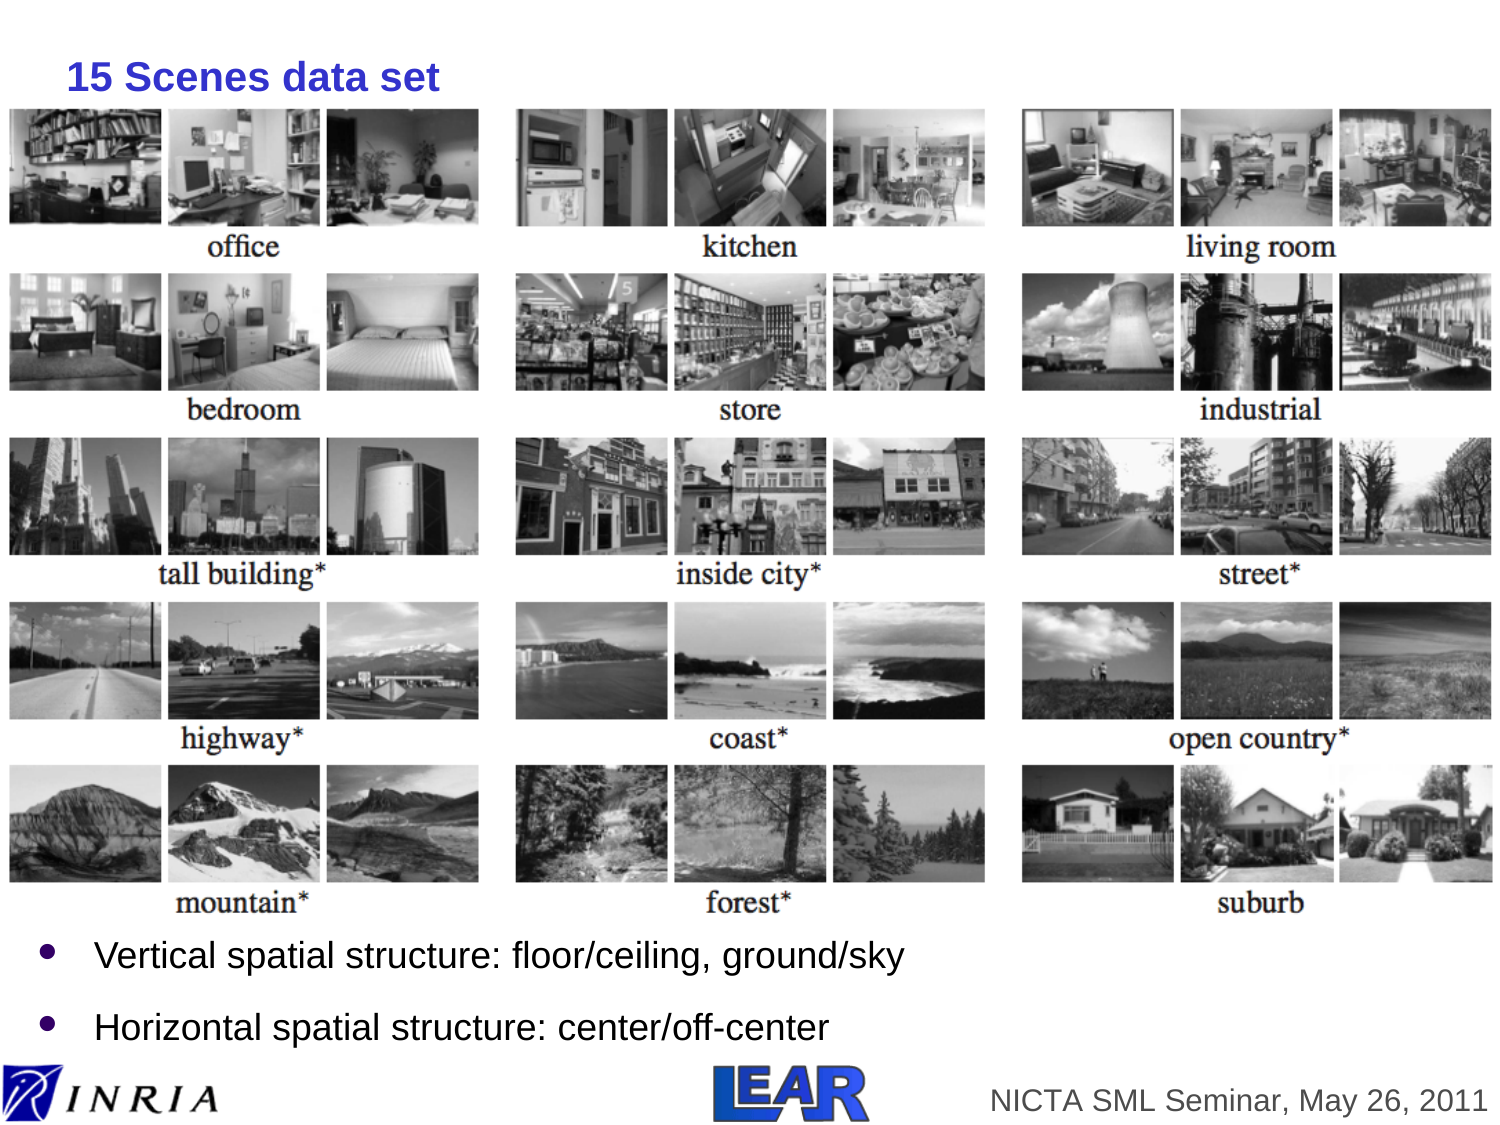

# 15 Scenes data set
Vertical spatial structure: floor/ceiling, ground/sky
Horizontal spatial structure: center/off-center